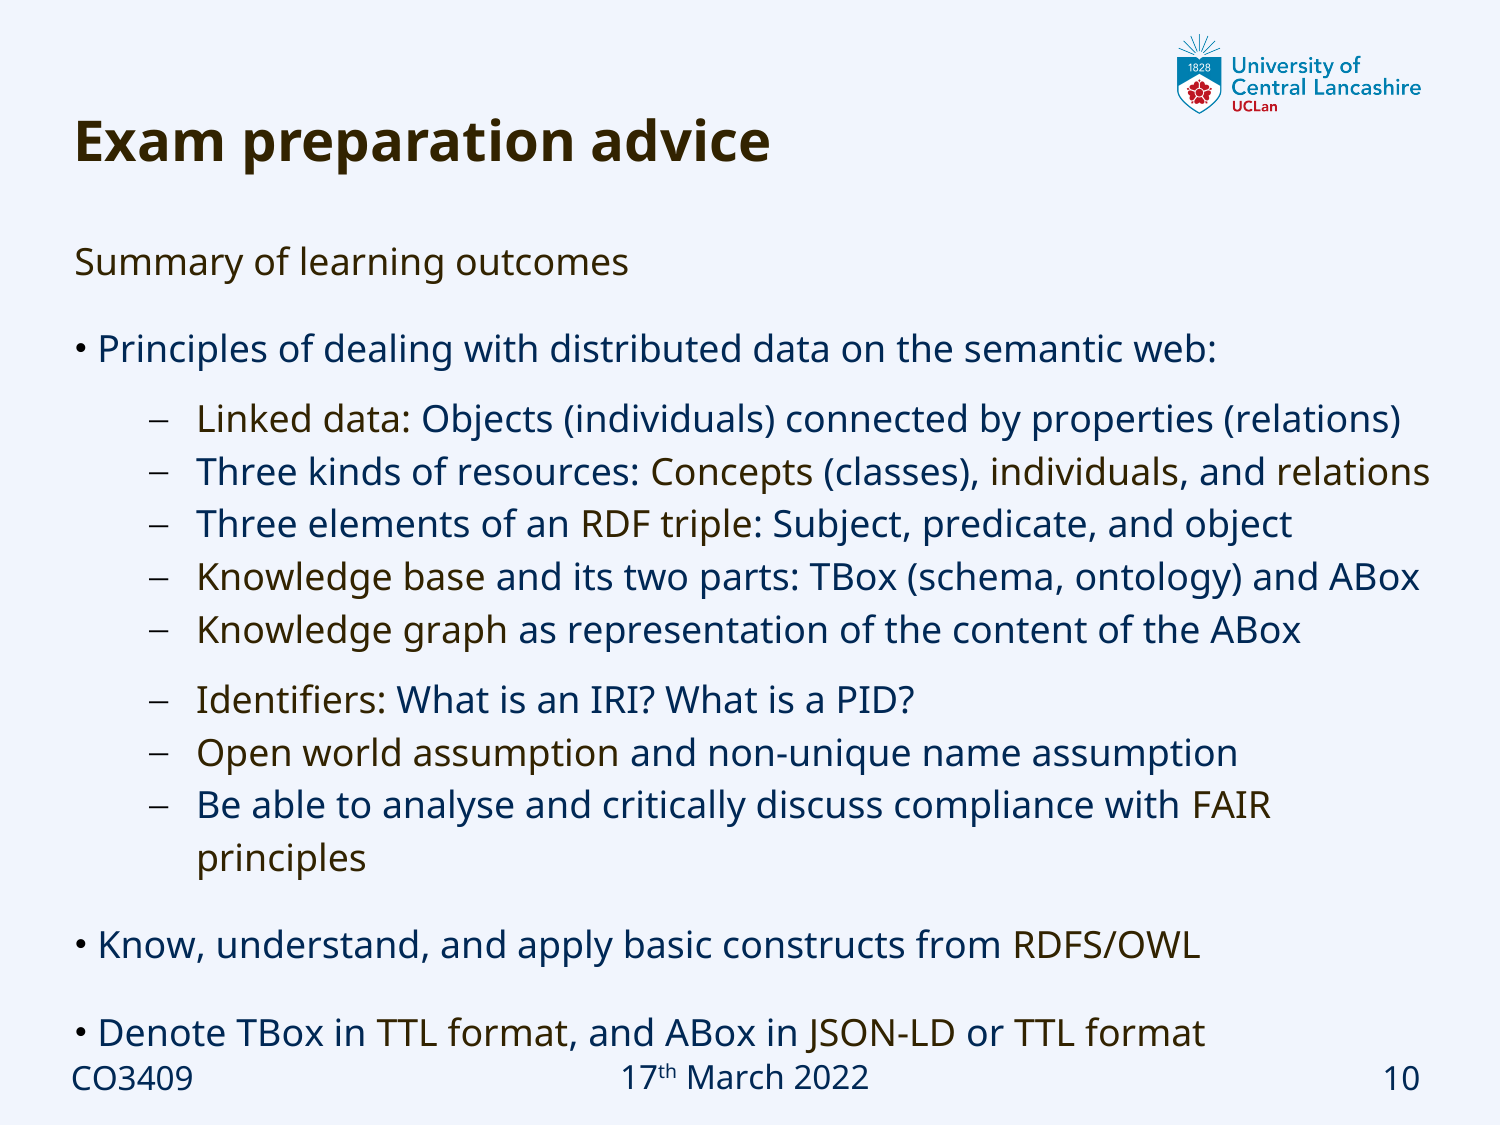

# Exam preparation advice
Summary of learning outcomes
 Principles of dealing with distributed data on the semantic web:
Linked data: Objects (individuals) connected by properties (relations)
Three kinds of resources: Concepts (classes), individuals, and relations
Three elements of an RDF triple: Subject, predicate, and object
Knowledge base and its two parts: TBox (schema, ontology) and ABox
Knowledge graph as representation of the content of the ABox
Identifiers: What is an IRI? What is a PID?
Open world assumption and non-unique name assumption
Be able to analyse and critically discuss compliance with FAIR principles
 Know, understand, and apply basic constructs from RDFS/OWL
 Denote TBox in TTL format, and ABox in JSON-LD or TTL format